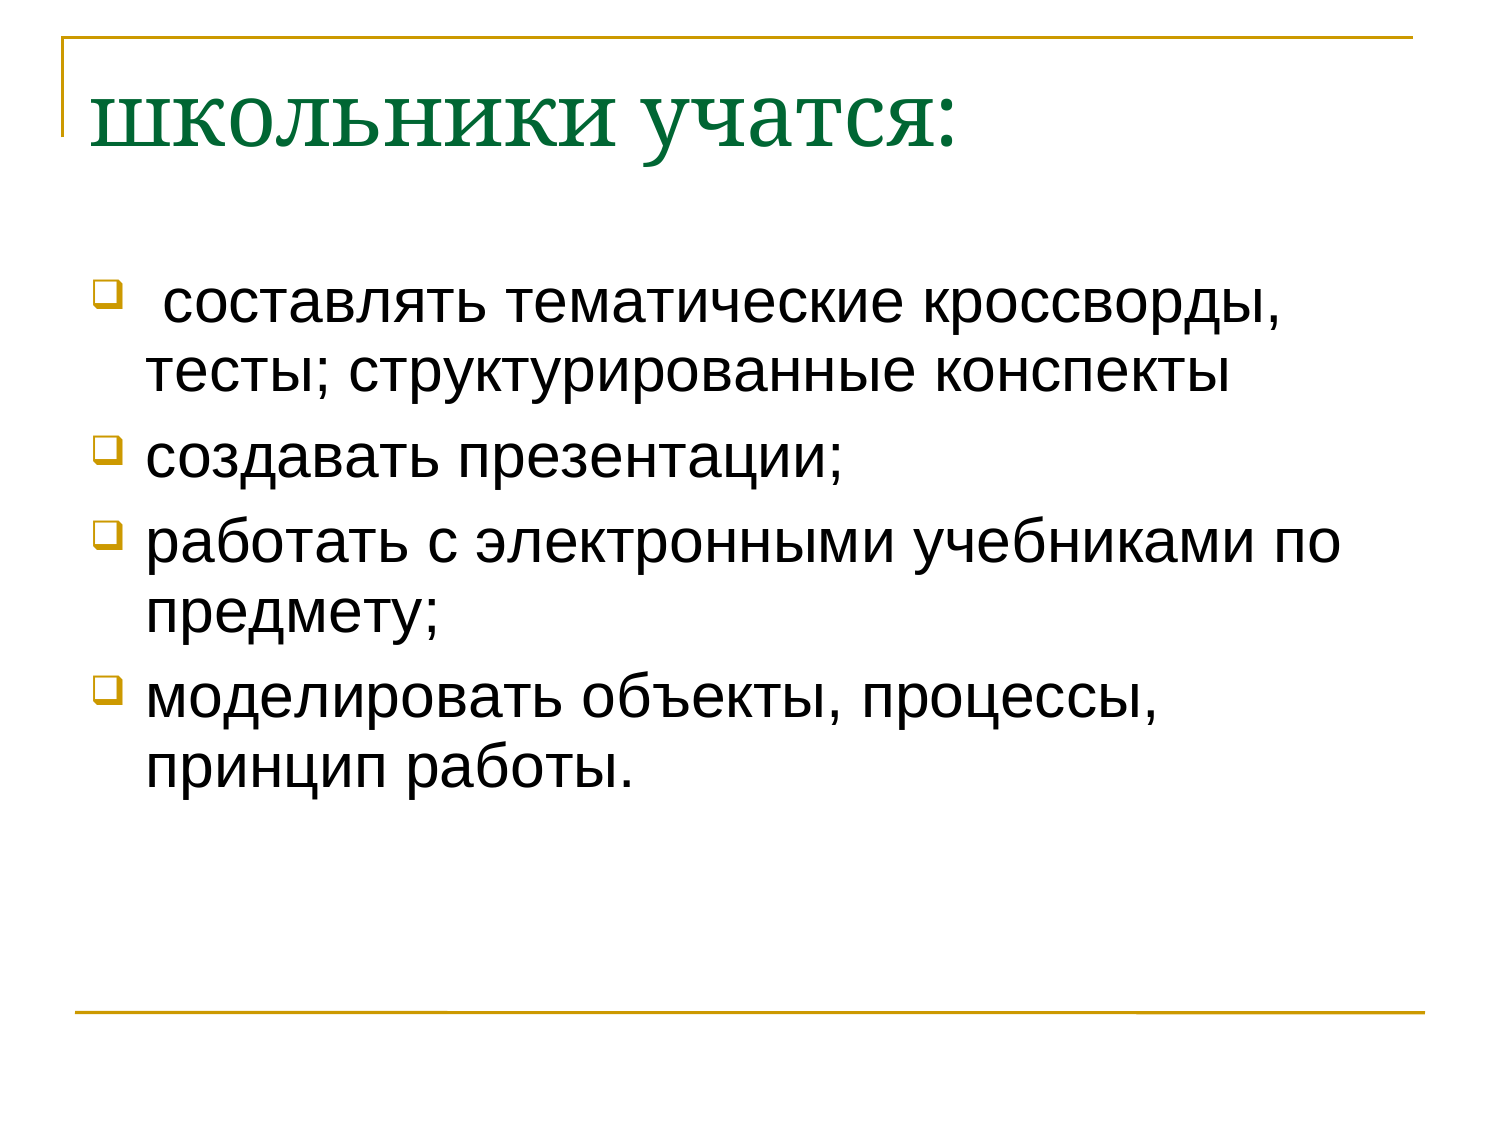

# школьники учатся:
 составлять тематические кроссворды, тесты; структурированные конспекты
создавать презентации;
работать с электронными учебниками по предмету;
моделировать объекты, процессы, принцип работы.